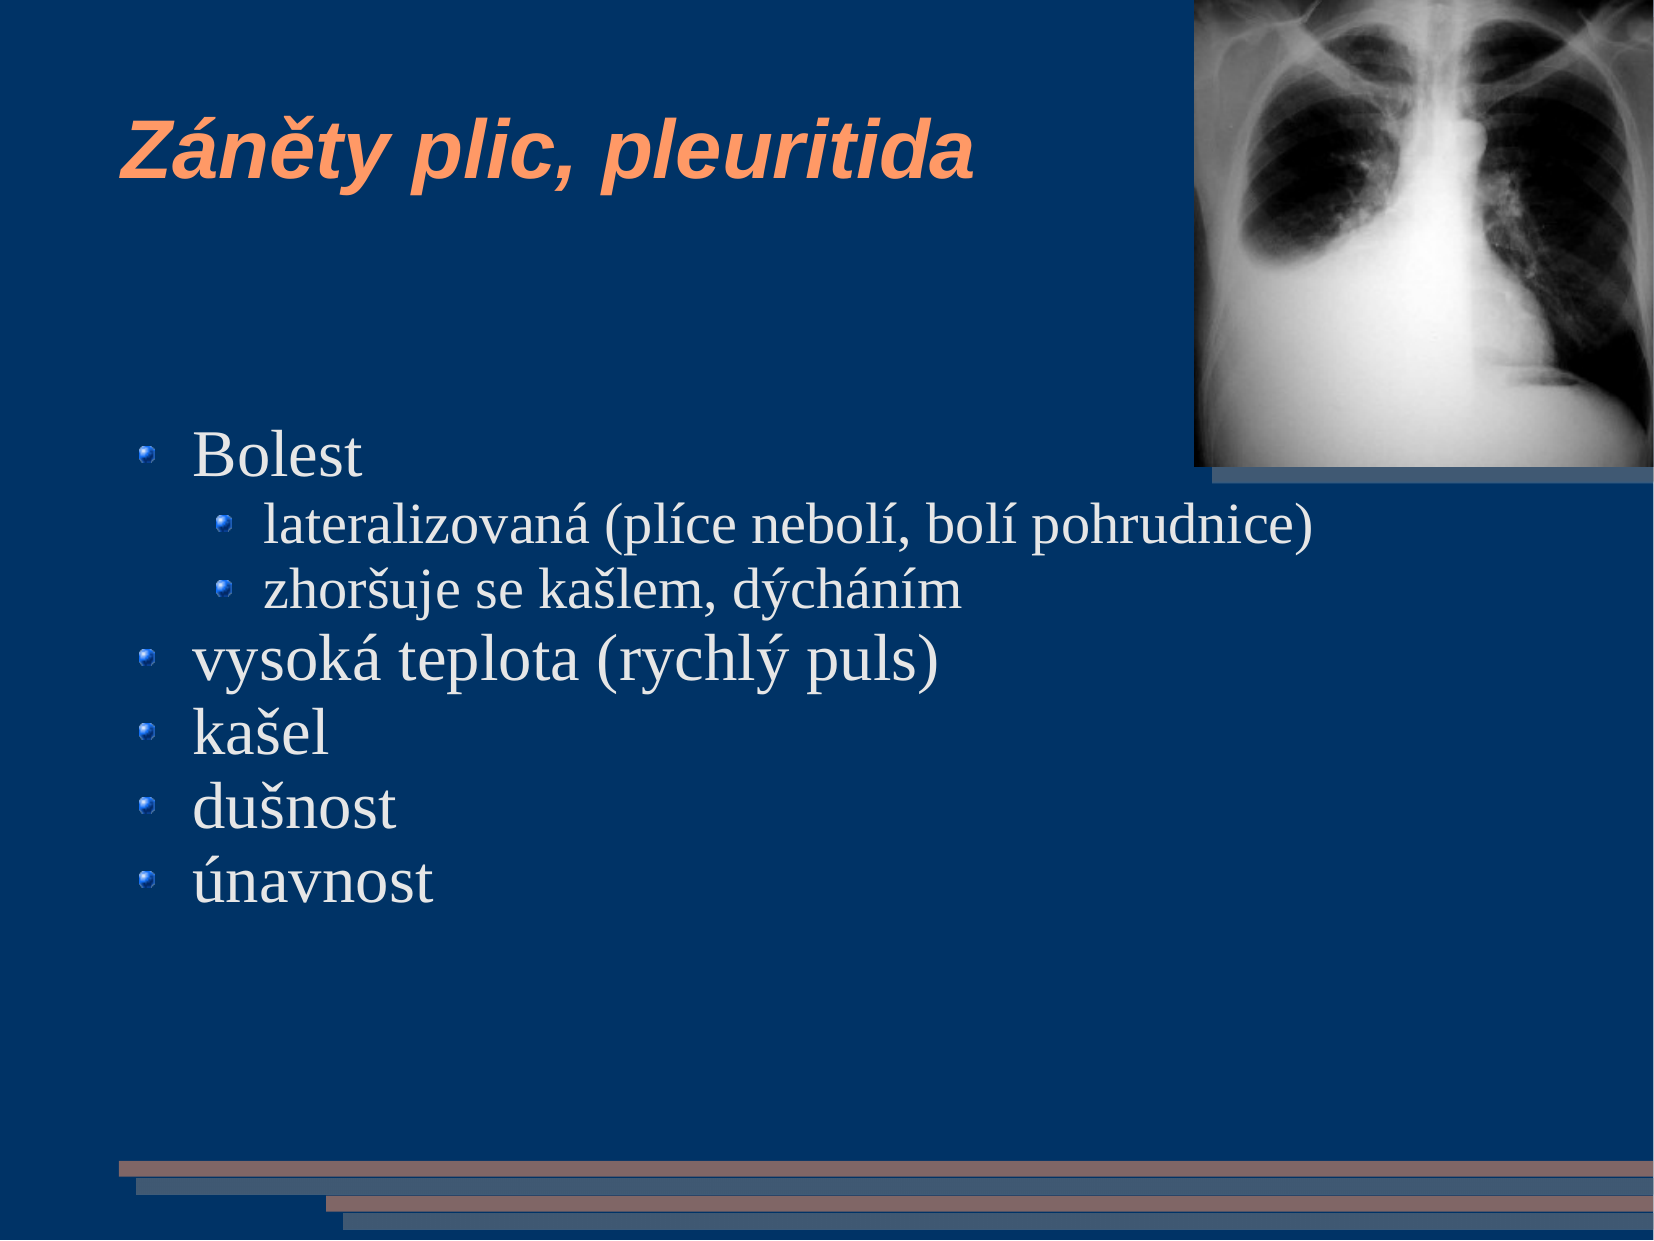

# Záněty plic, pleuritida
Bolest
lateralizovaná (plíce nebolí, bolí pohrudnice)
zhoršuje se kašlem, dýcháním
vysoká teplota (rychlý puls)
kašel
dušnost
únavnost